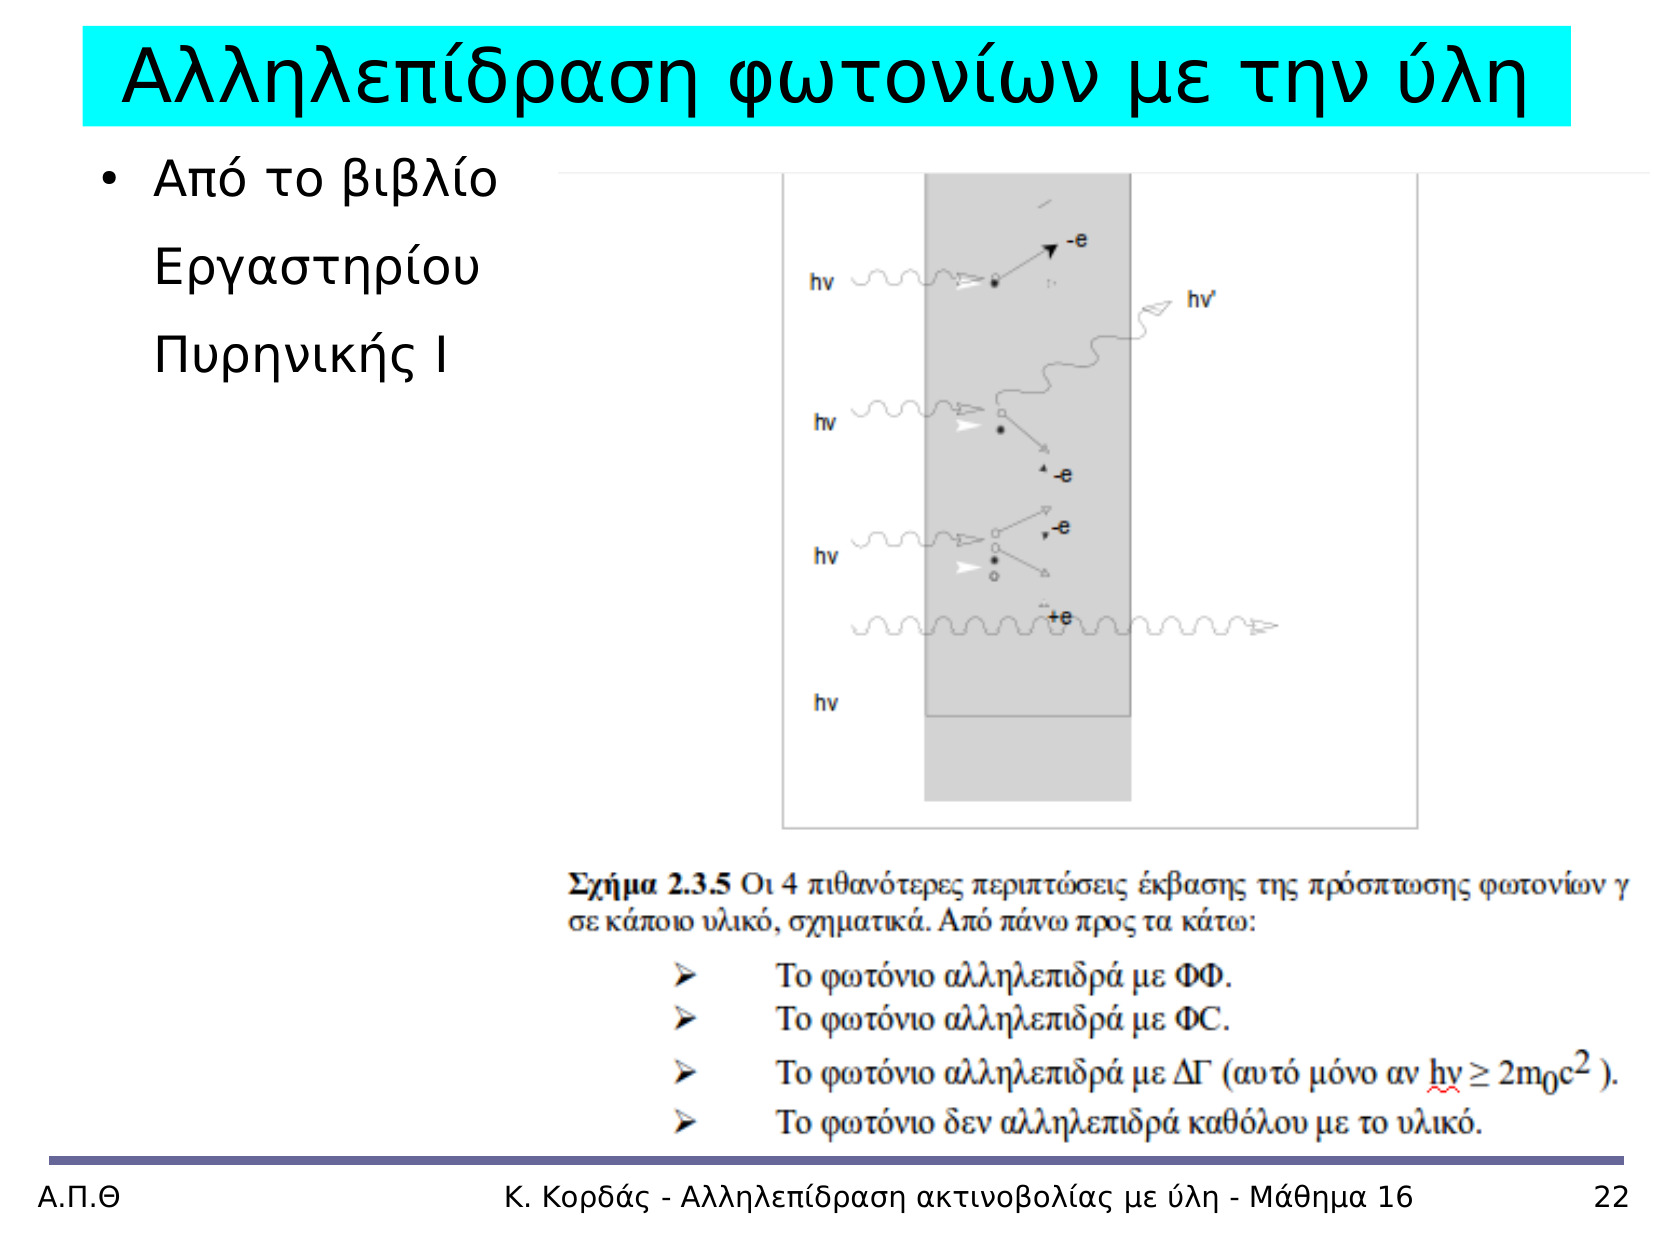

# Αλληλεπίδραση φωτονίων με την ύλη
Από το βιβλίο
Εργαστηρίου
Πυρηνικής Ι
Α.Π.Θ
Κ. Κορδάς - Αλληλεπίδραση ακτινοβολίας με ύλη - Μάθημα 16
22